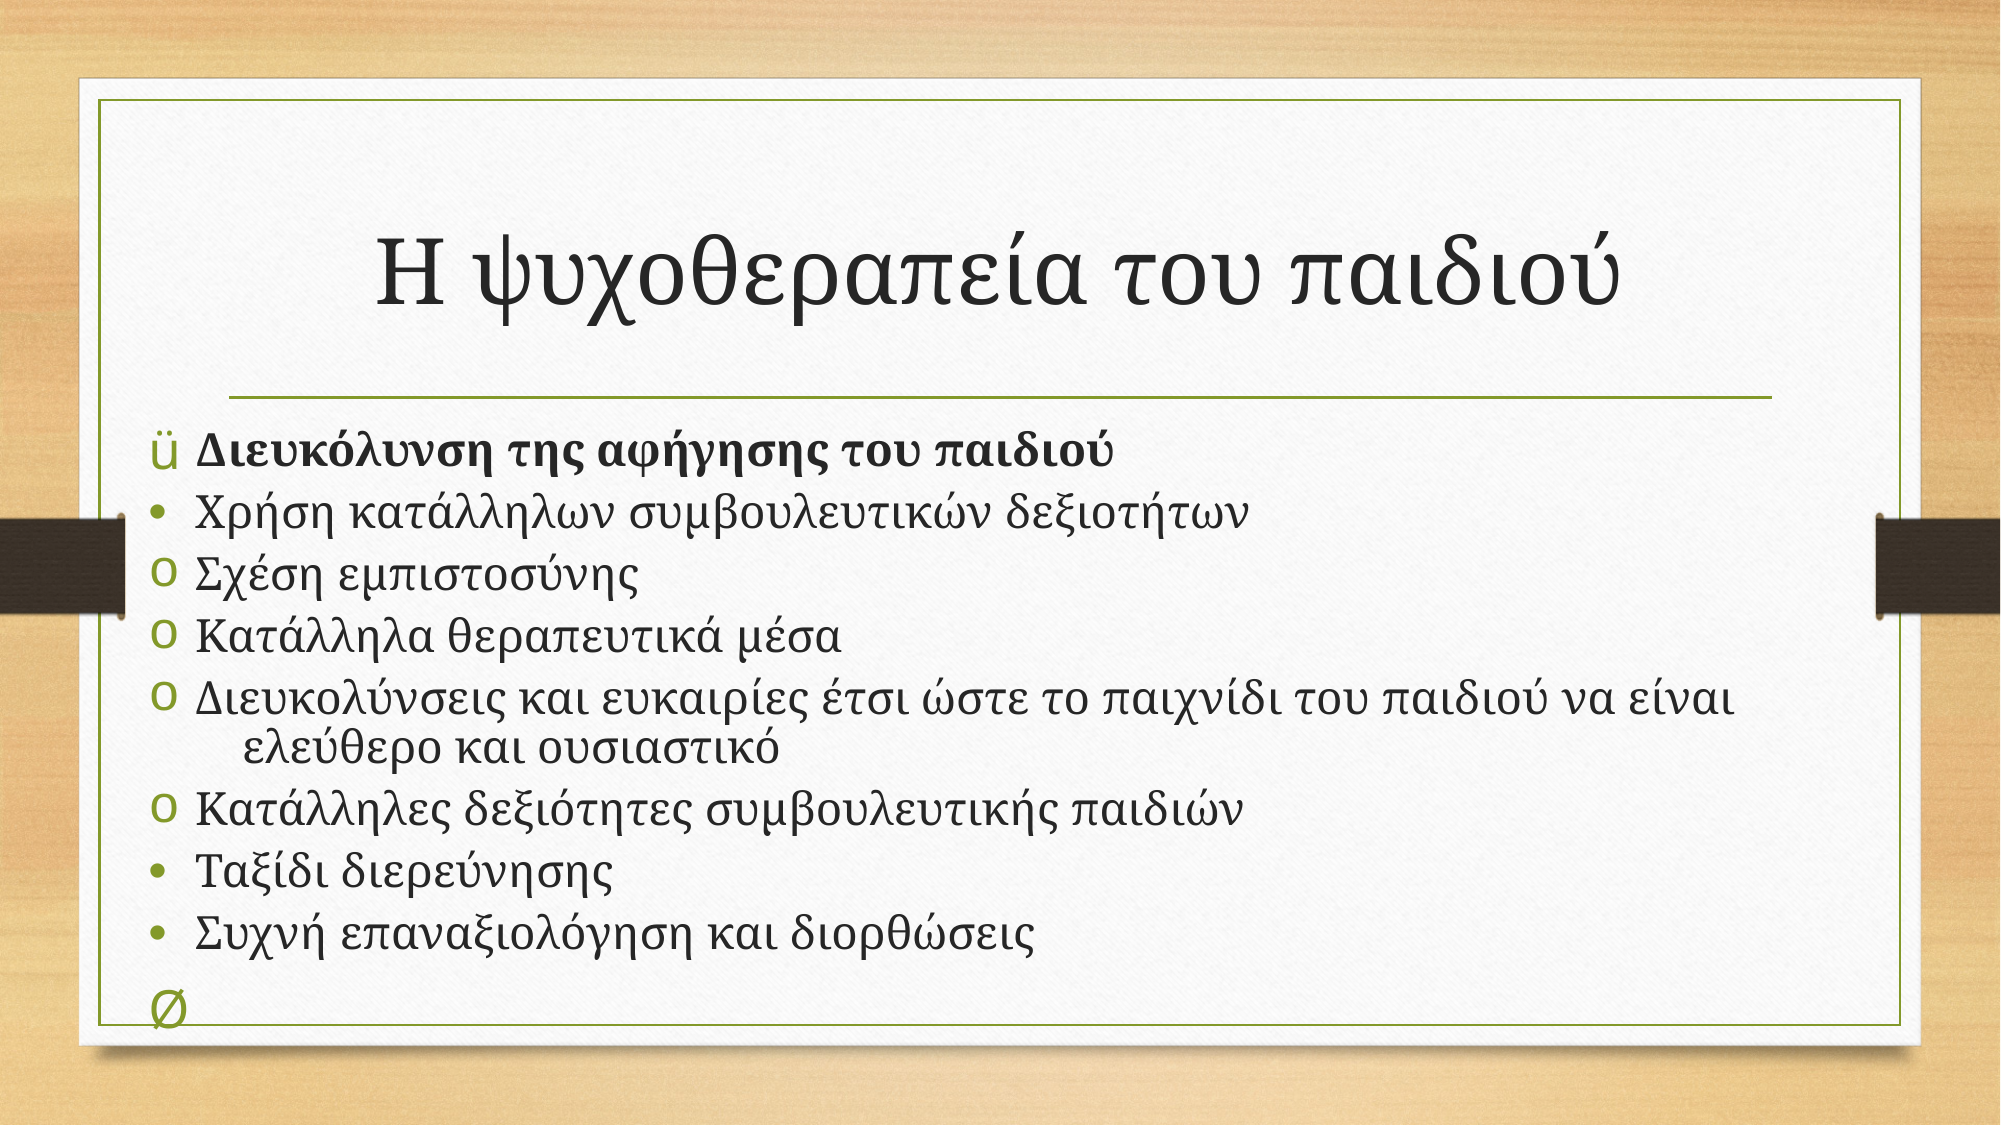

# Η ψυχοθεραπεία του παιδιού
Διευκόλυνση της αφήγησης του παιδιού
Χρήση κατάλληλων συμβουλευτικών δεξιοτήτων
Σχέση εμπιστοσύνης
Κατάλληλα θεραπευτικά μέσα
Διευκολύνσεις και ευκαιρίες έτσι ώστε το παιχνίδι του παιδιού να είναι ελεύθερο και ουσιαστικό
Κατάλληλες δεξιότητες συμβουλευτικής παιδιών
Ταξίδι διερεύνησης
Συχνή επαναξιολόγηση και διορθώσεις